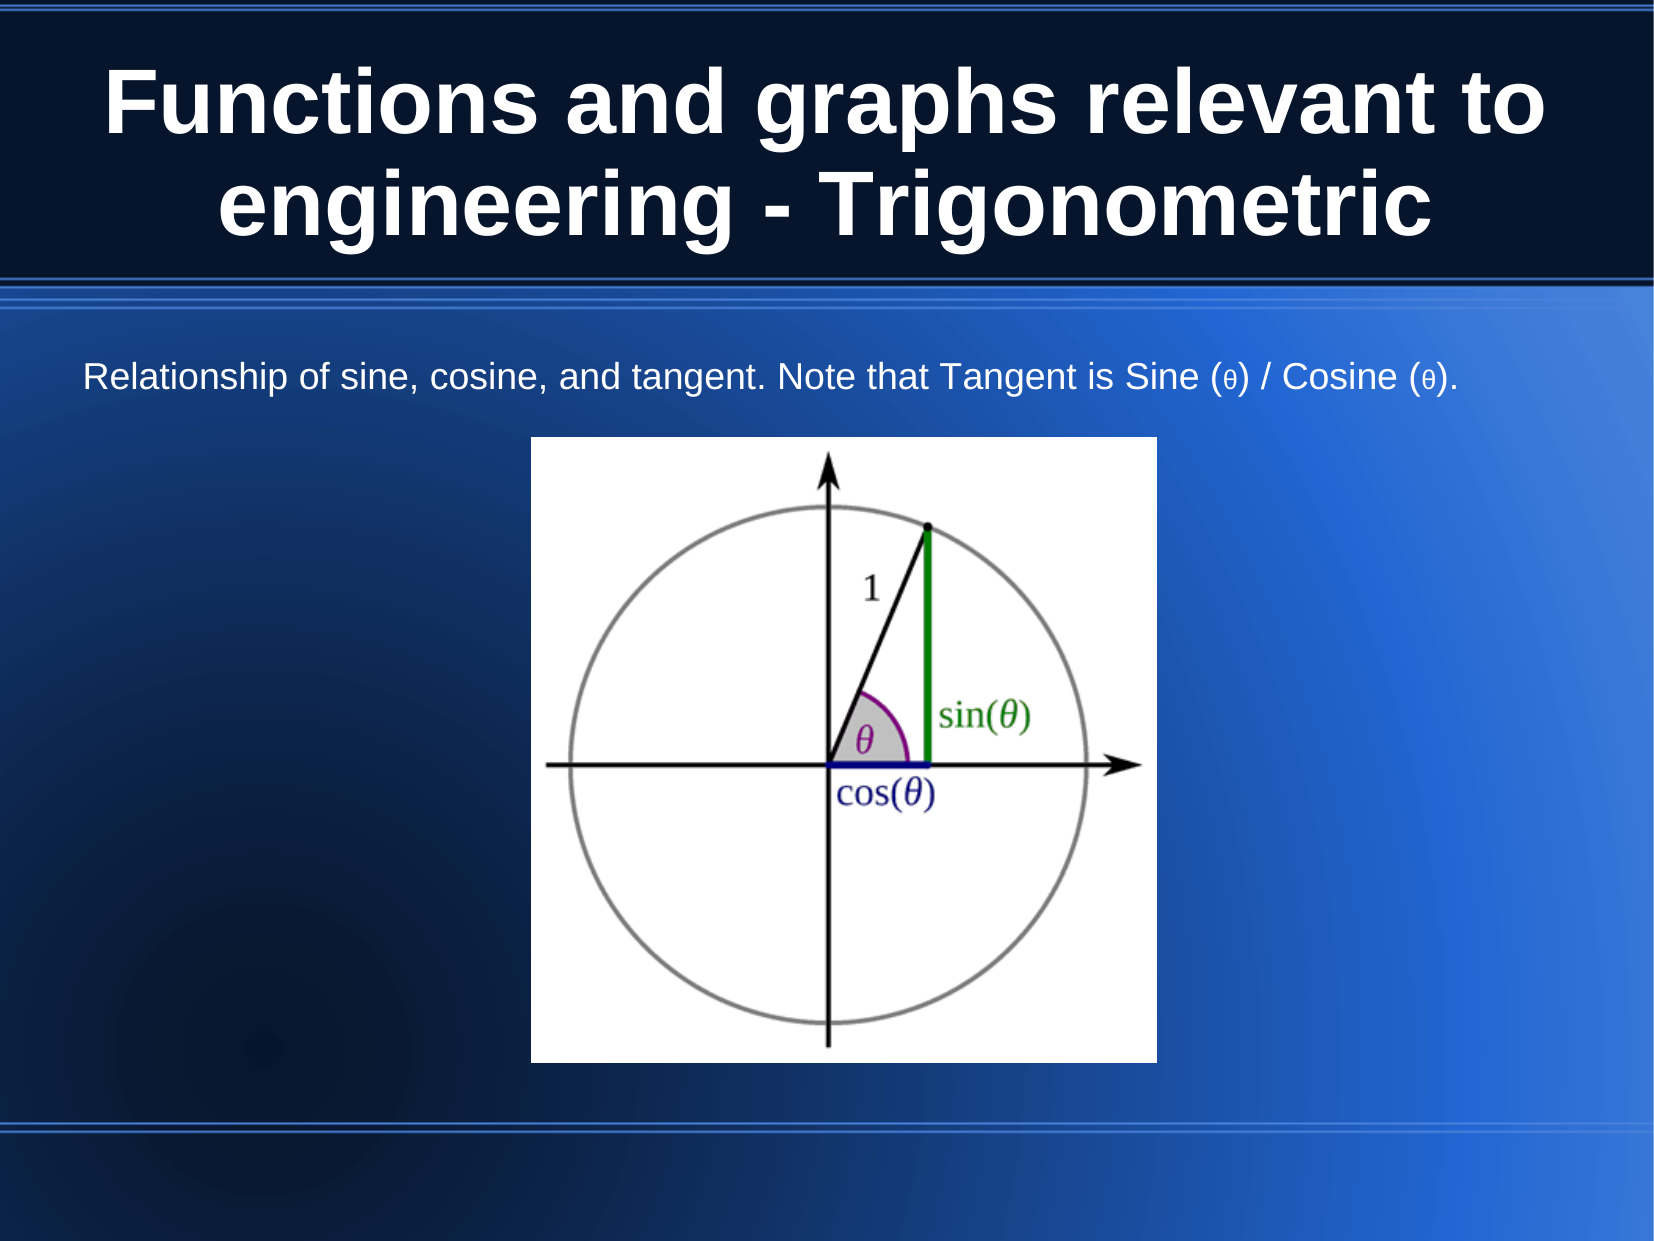

# Functions and graphs relevant to engineering - Trigonometric
Relationship of sine, cosine, and tangent. Note that Tangent is Sine (θ) / Cosine (θ).